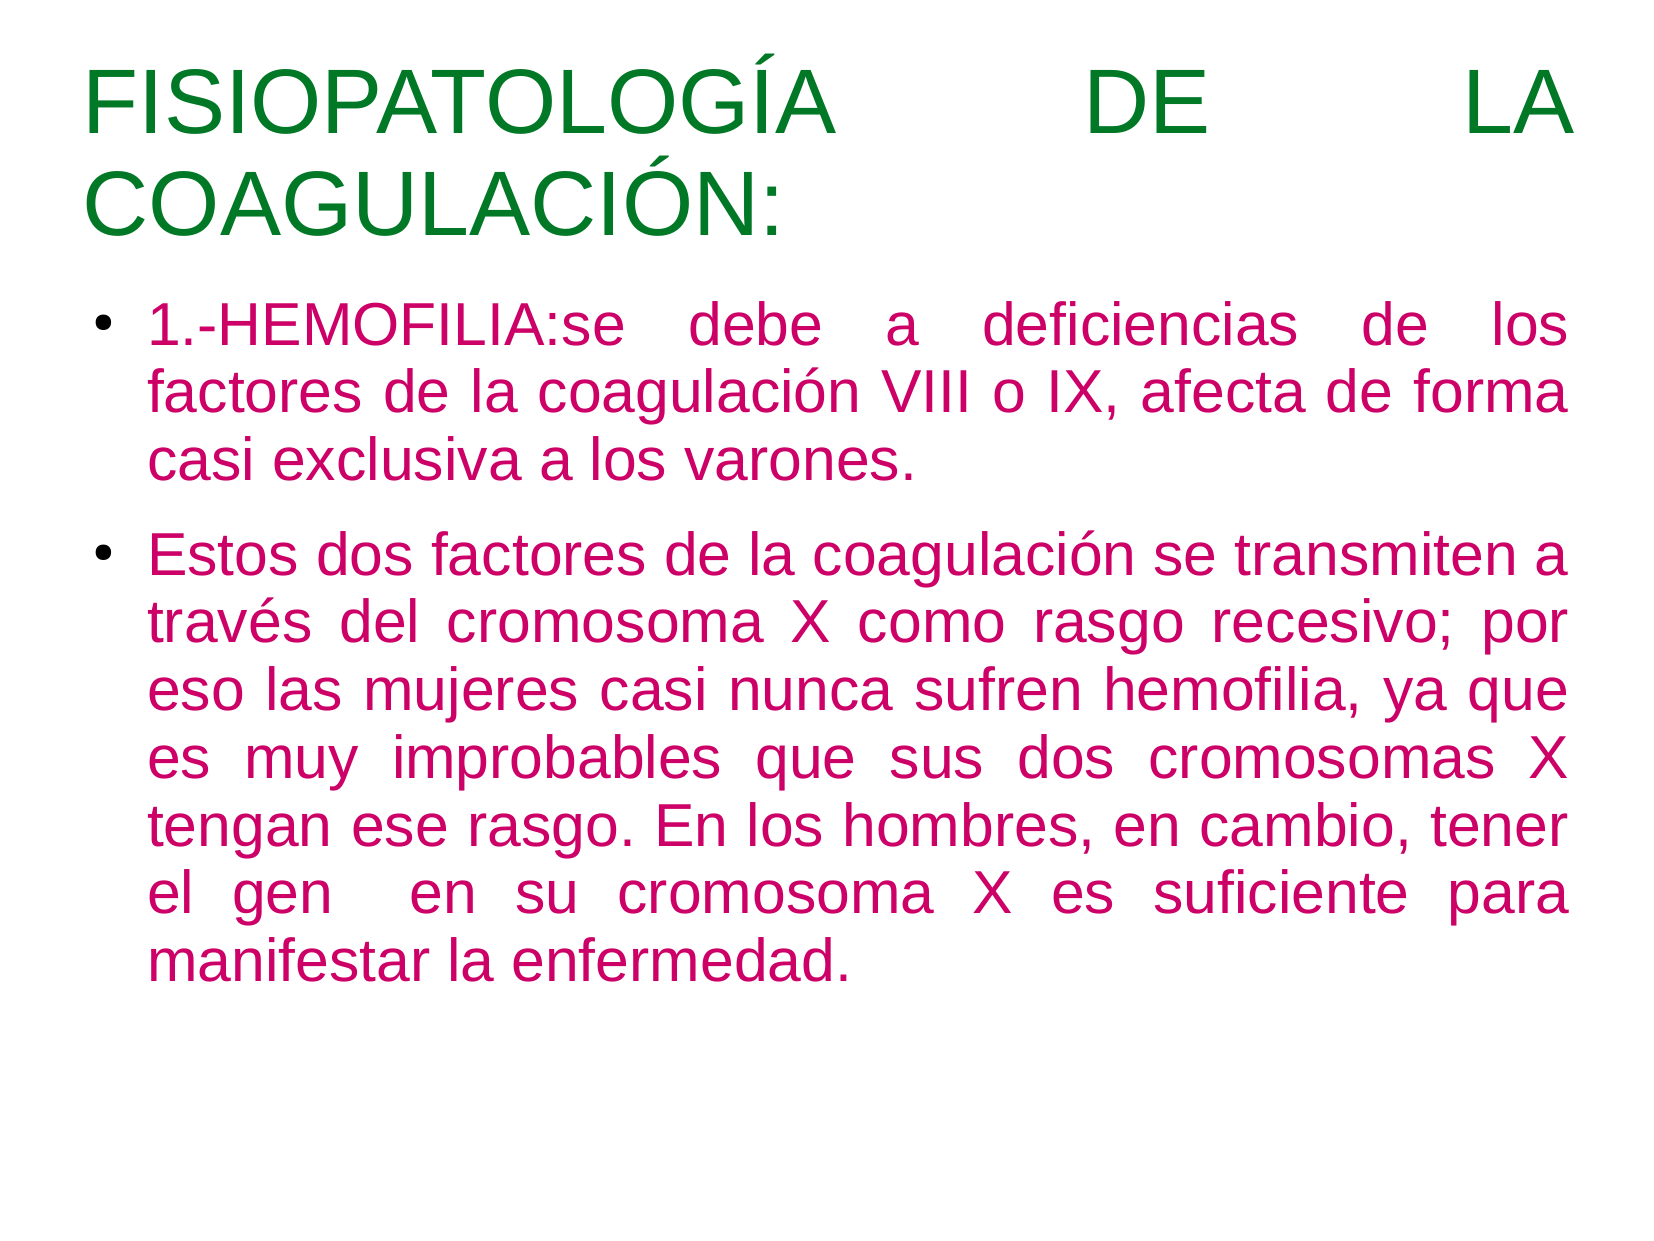

# FISIOPATOLOGÍA DE LA COAGULACIÓN:
1.-HEMOFILIA:se debe a deficiencias de los factores de la coagulación VIII o IX, afecta de forma casi exclusiva a los varones.
Estos dos factores de la coagulación se transmiten a través del cromosoma X como rasgo recesivo; por eso las mujeres casi nunca sufren hemofilia, ya que es muy improbables que sus dos cromosomas X tengan ese rasgo. En los hombres, en cambio, tener el gen en su cromosoma X es suficiente para manifestar la enfermedad.